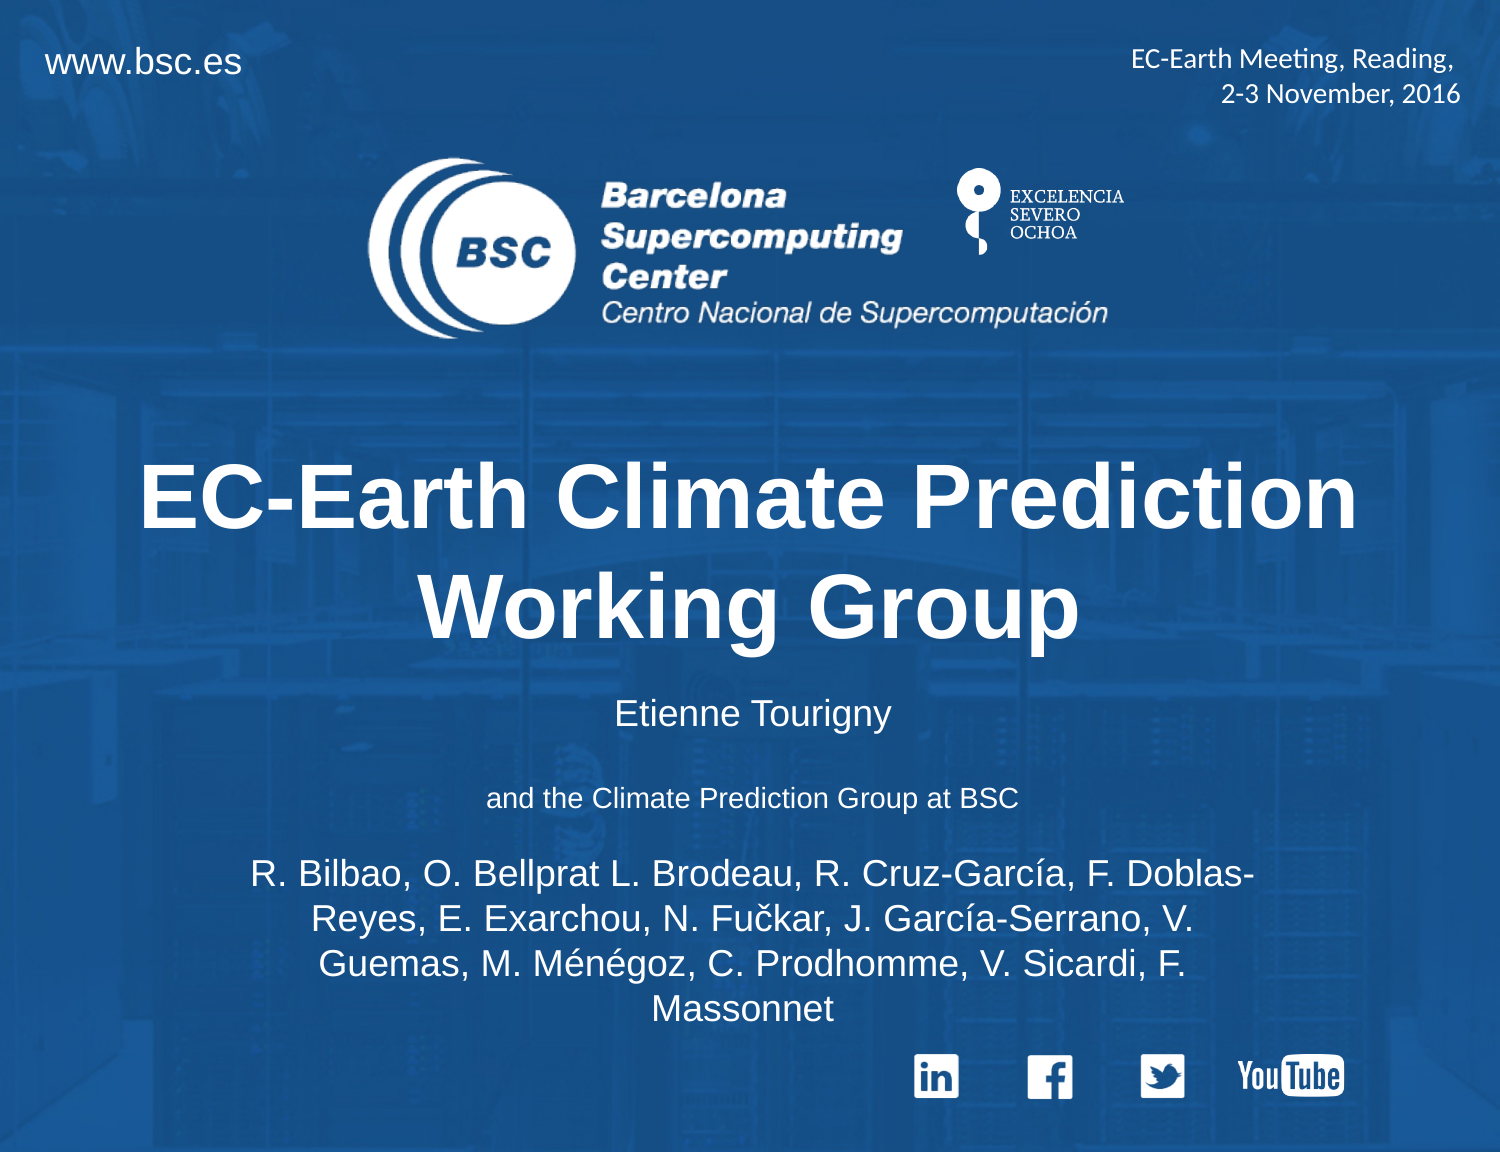

EC-Earth Meeting, Reading,
2-3 November, 2016
EC-Earth Climate Prediction
Working Group
Etienne Tourigny
and the Climate Prediction Group at BSC
R. Bilbao, O. Bellprat L. Brodeau, R. Cruz-García, F. Doblas-Reyes, E. Exarchou, N. Fučkar, J. García-Serrano, V. Guemas, M. Ménégoz, C. Prodhomme, V. Sicardi, F. Massonnet